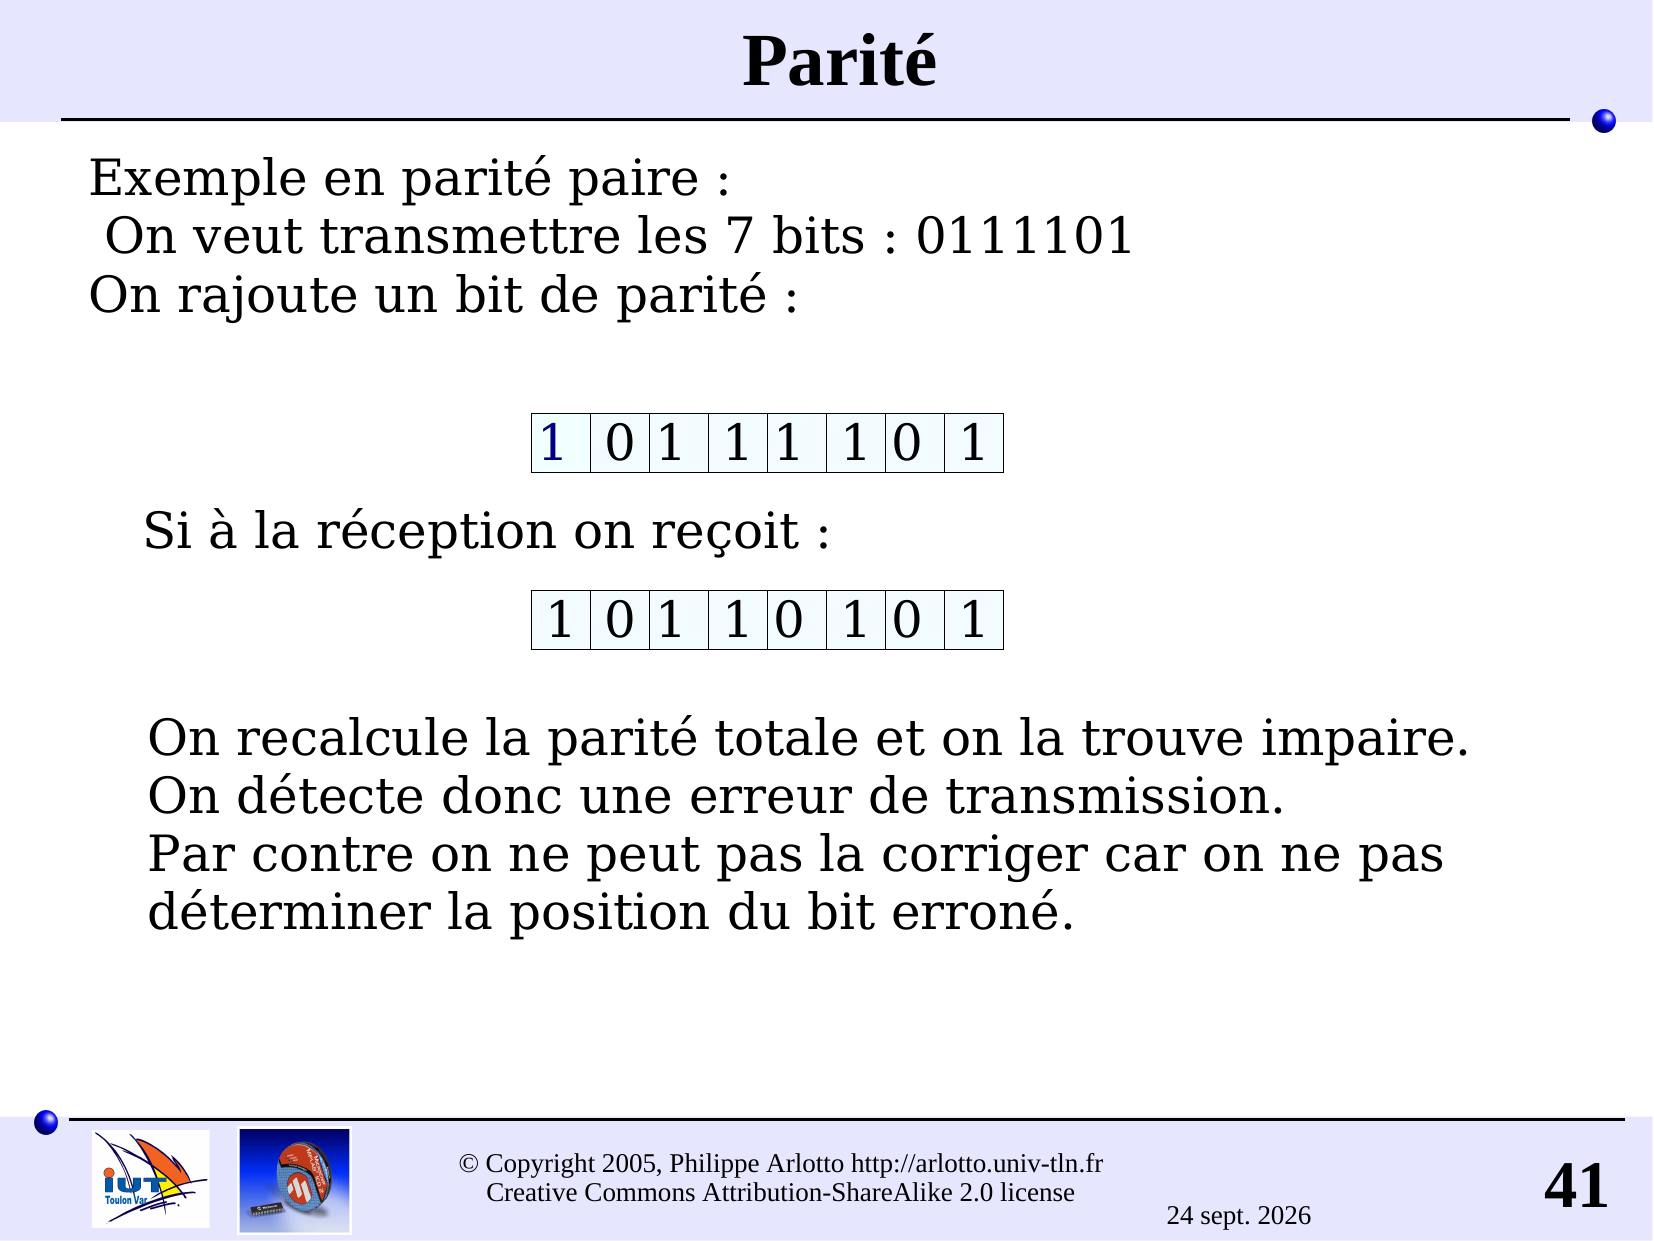

# Parité
Exemple en parité paire :
 On veut transmettre les 7 bits : 0111101
On rajoute un bit de parité :
1
0
1
1
1
1
0
1
Si à la réception on reçoit :
1
0
1
1
0
1
0
1
On recalcule la parité totale et on la trouve impaire.
On détecte donc une erreur de transmission.
Par contre on ne peut pas la corriger car on ne pas
déterminer la position du bit erroné.